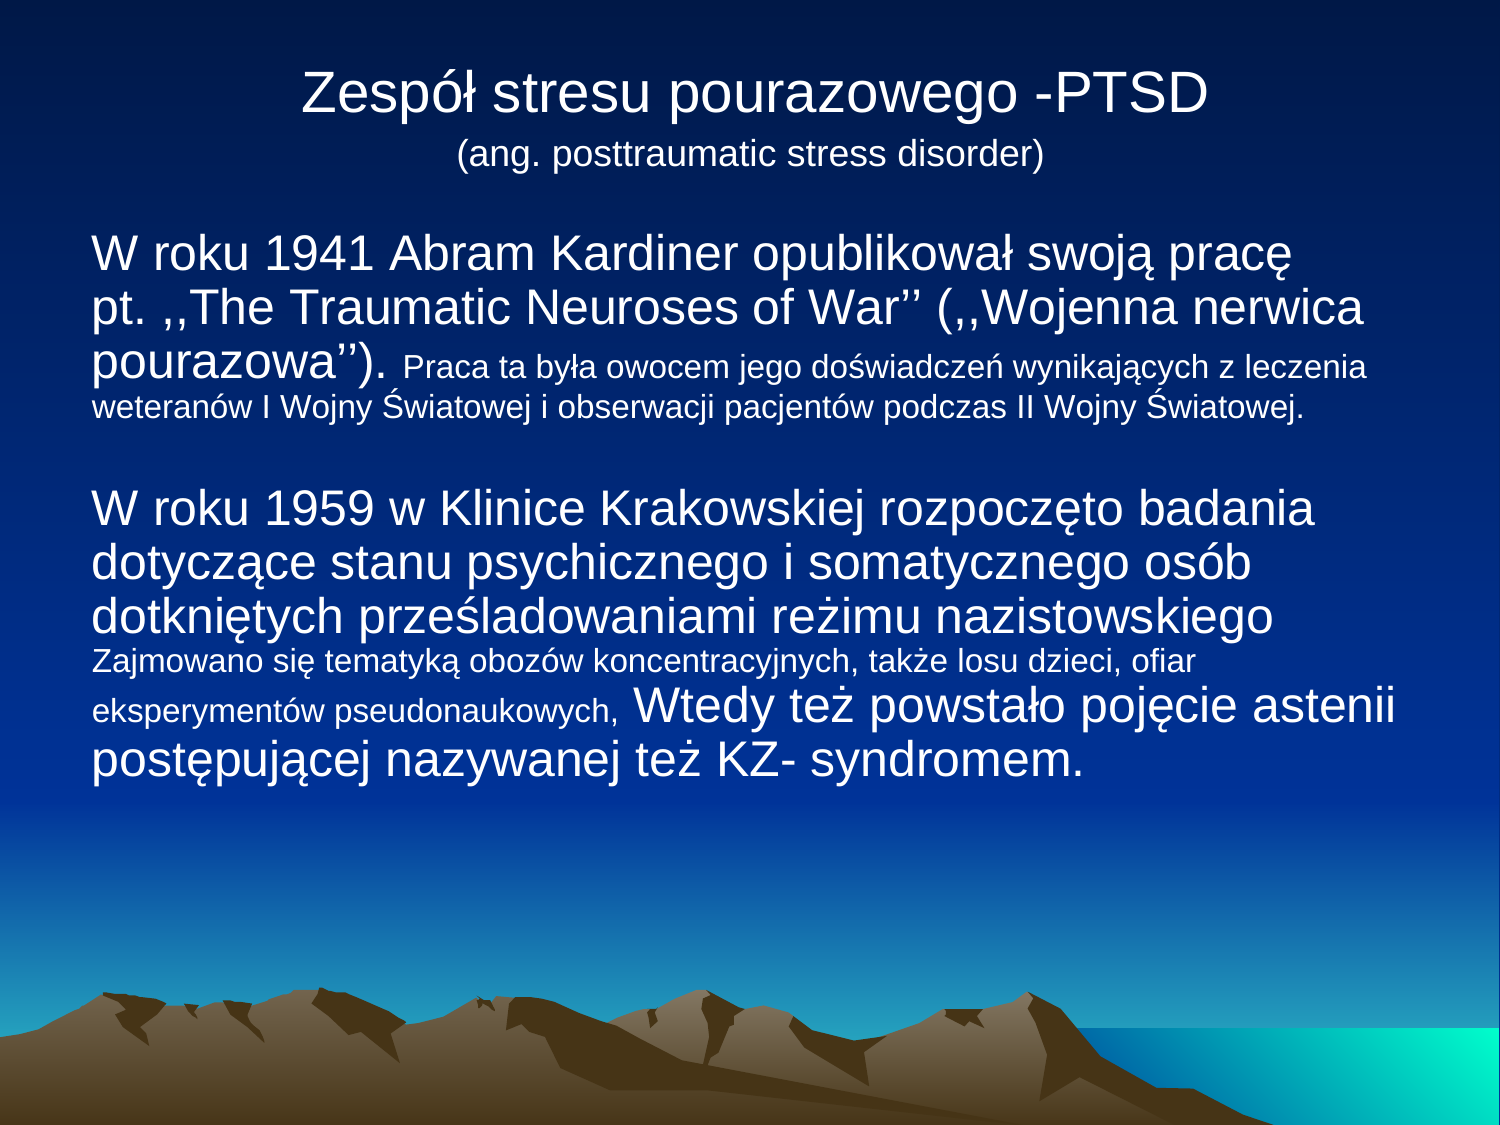

Zespół stresu pourazowego -PTSD
(ang. posttraumatic stress disorder)
W roku 1941 Abram Kardiner opublikował swoją pracę pt. ,,The Traumatic Neuroses of War’’ (,,Wojenna nerwica pourazowa’’). Praca ta była owocem jego doświadczeń wynikających z leczenia weteranów I Wojny Światowej i obserwacji pacjentów podczas II Wojny Światowej.
W roku 1959 w Klinice Krakowskiej rozpoczęto badania dotyczące stanu psychicznego i somatycznego osób dotkniętych prześladowaniami reżimu nazistowskiego Zajmowano się tematyką obozów koncentracyjnych, także losu dzieci, ofiar eksperymentów pseudonaukowych, Wtedy też powstało pojęcie astenii postępującej nazywanej też KZ- syndromem.